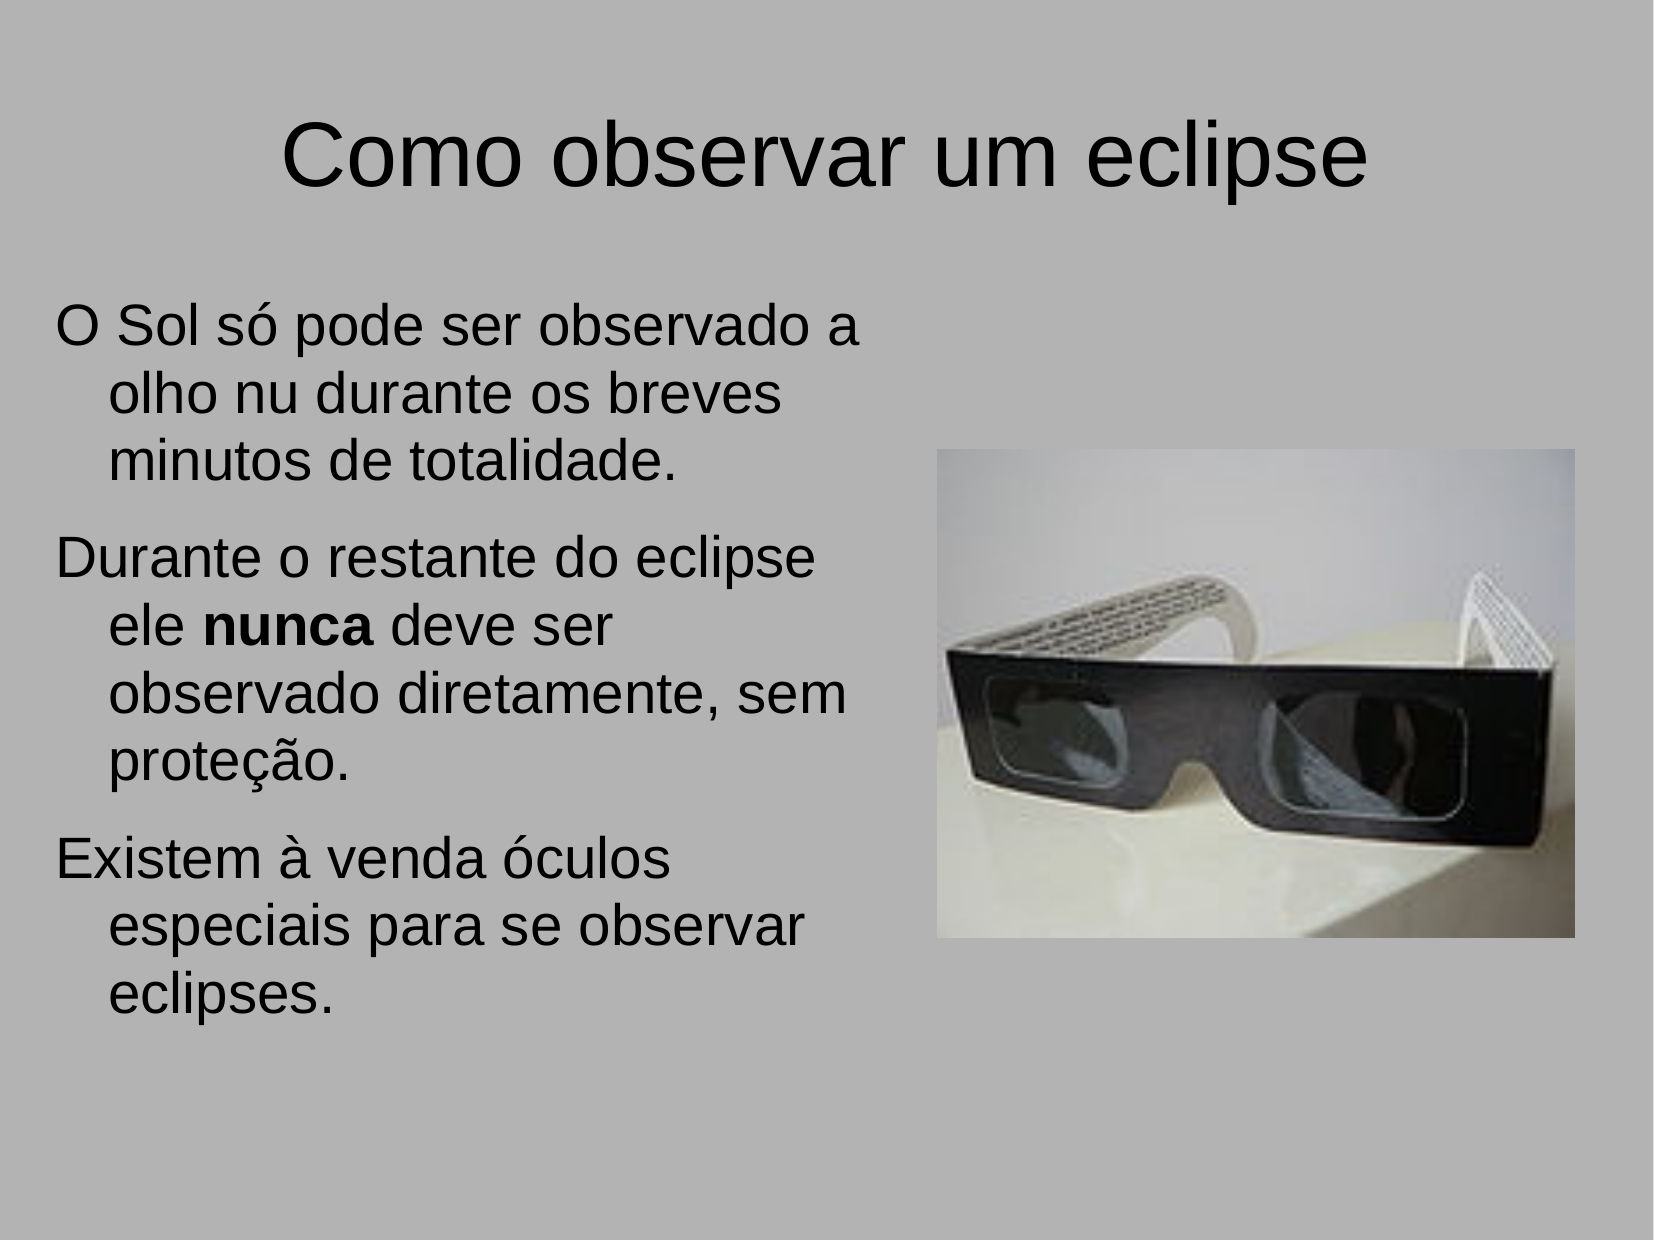

# Como observar um eclipse
O Sol só pode ser observado a olho nu durante os breves minutos de totalidade.
Durante o restante do eclipse ele nunca deve ser observado diretamente, sem proteção.
Existem à venda óculos especiais para se observar eclipses.